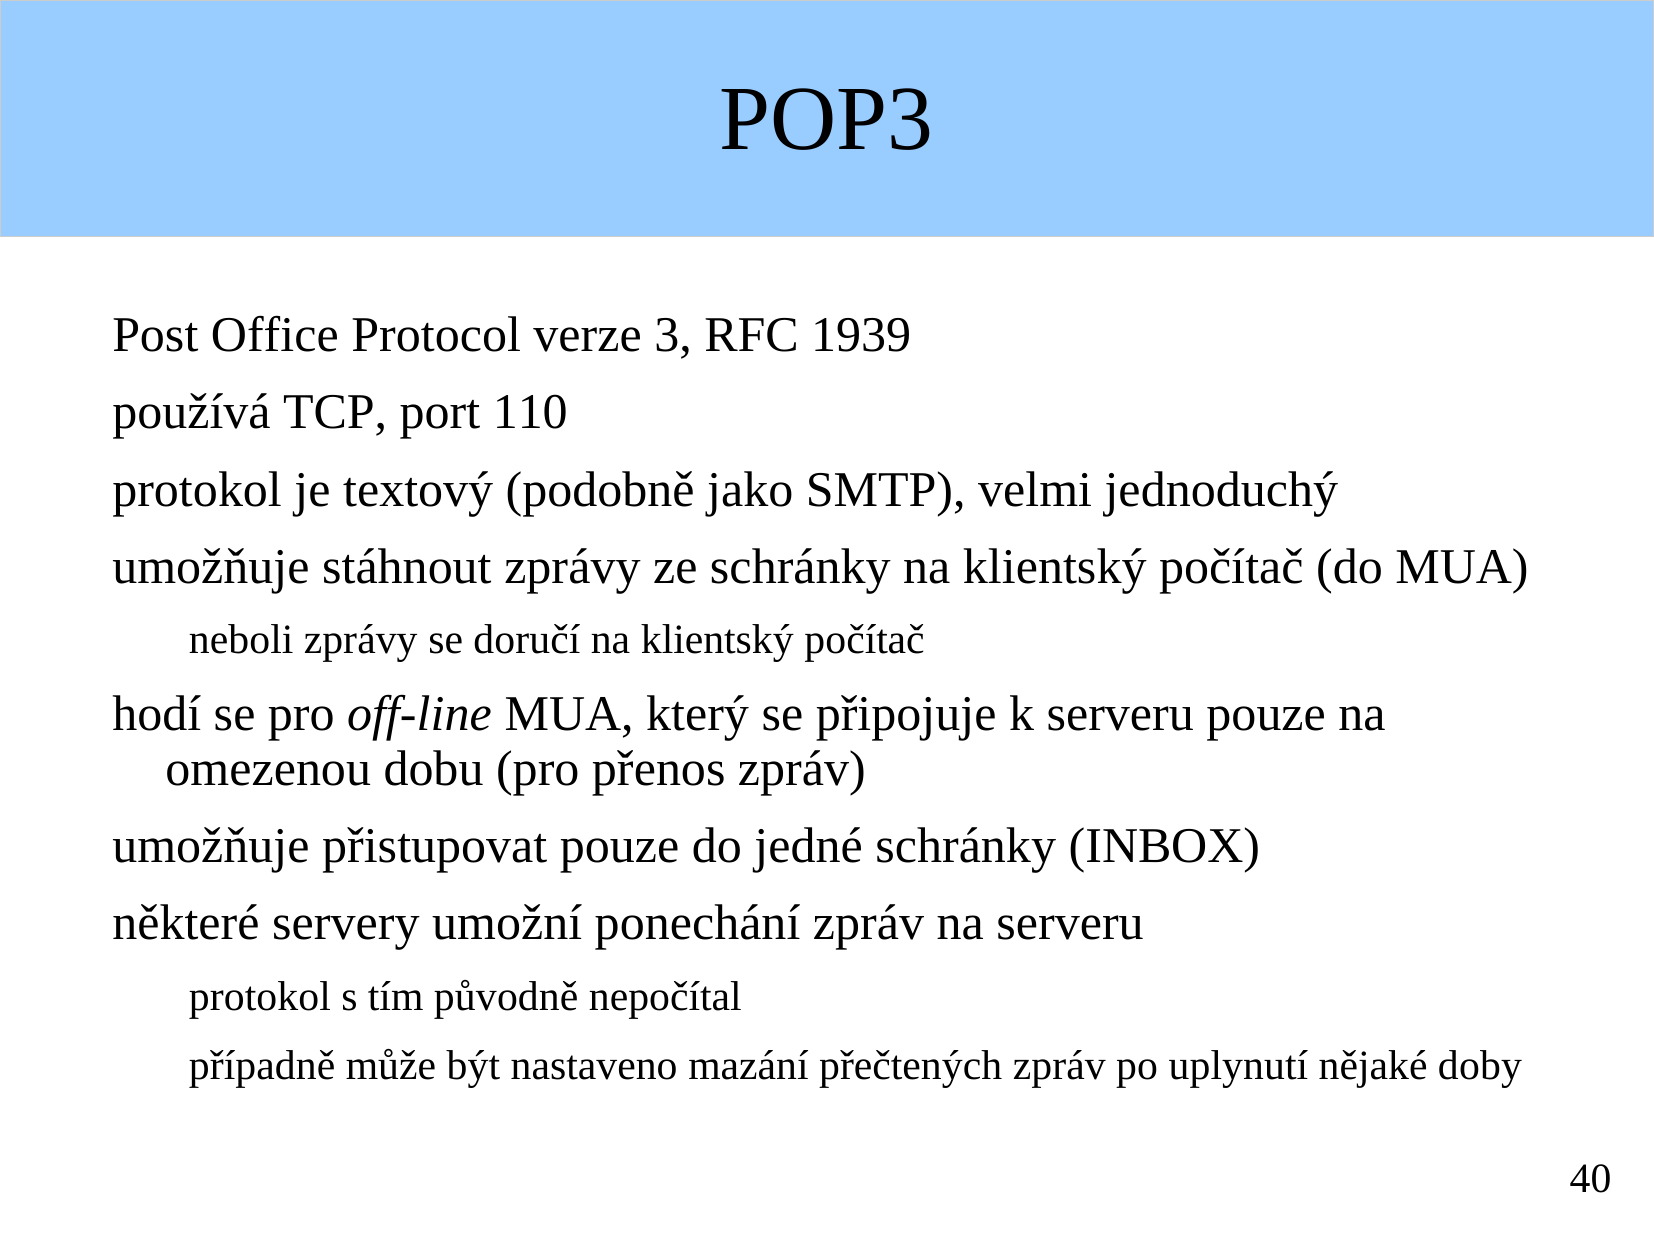

# POP3
Post Office Protocol verze 3, RFC 1939
používá TCP, port 110
protokol je textový (podobně jako SMTP), velmi jednoduchý
umožňuje stáhnout zprávy ze schránky na klientský počítač (do MUA)
neboli zprávy se doručí na klientský počítač
hodí se pro off-line MUA, který se připojuje k serveru pouze na omezenou dobu (pro přenos zpráv)
umožňuje přistupovat pouze do jedné schránky (INBOX)
některé servery umožní ponechání zpráv na serveru
protokol s tím původně nepočítal
případně může být nastaveno mazání přečtených zpráv po uplynutí nějaké doby